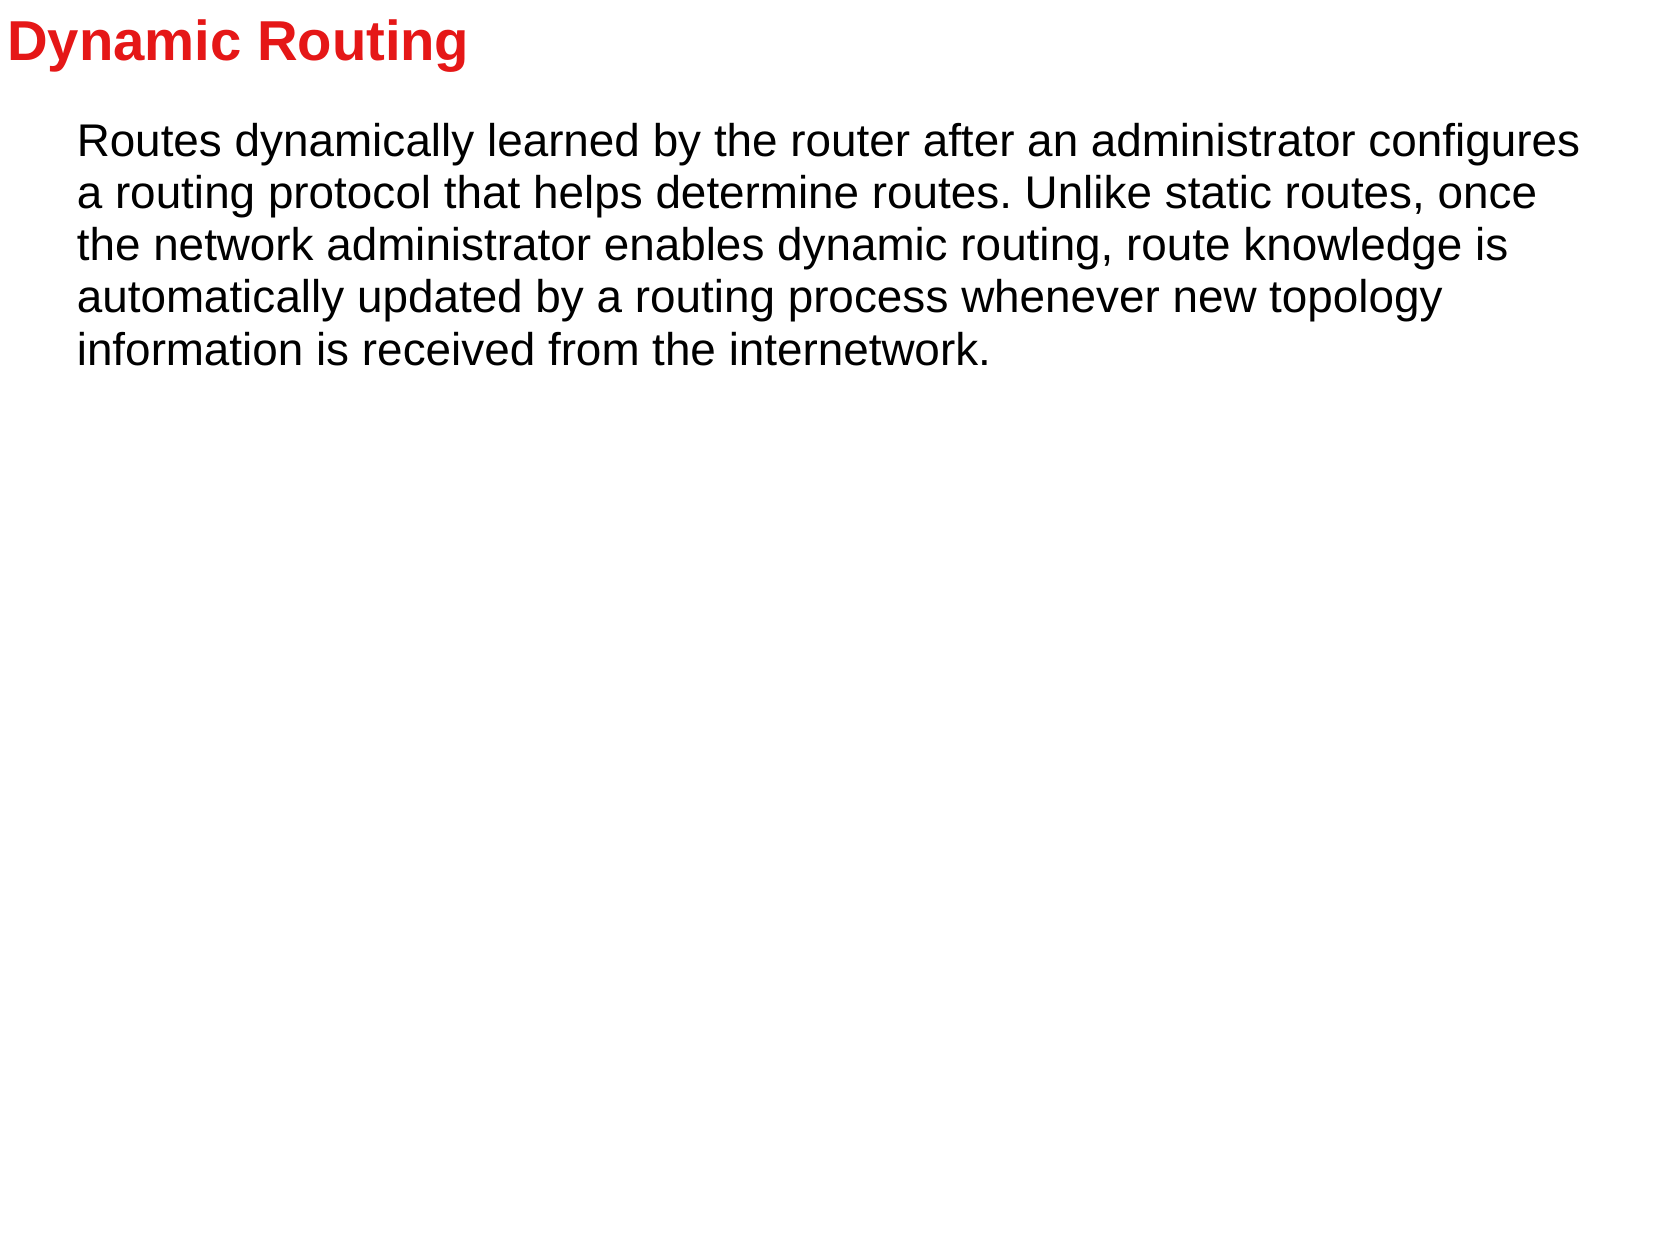

Dynamic Routing
Routes dynamically learned by the router after an administrator configures a routing protocol that helps determine routes. Unlike static routes, once the network administrator enables dynamic routing, route knowledge is automatically updated by a routing process whenever new topology information is received from the internetwork.